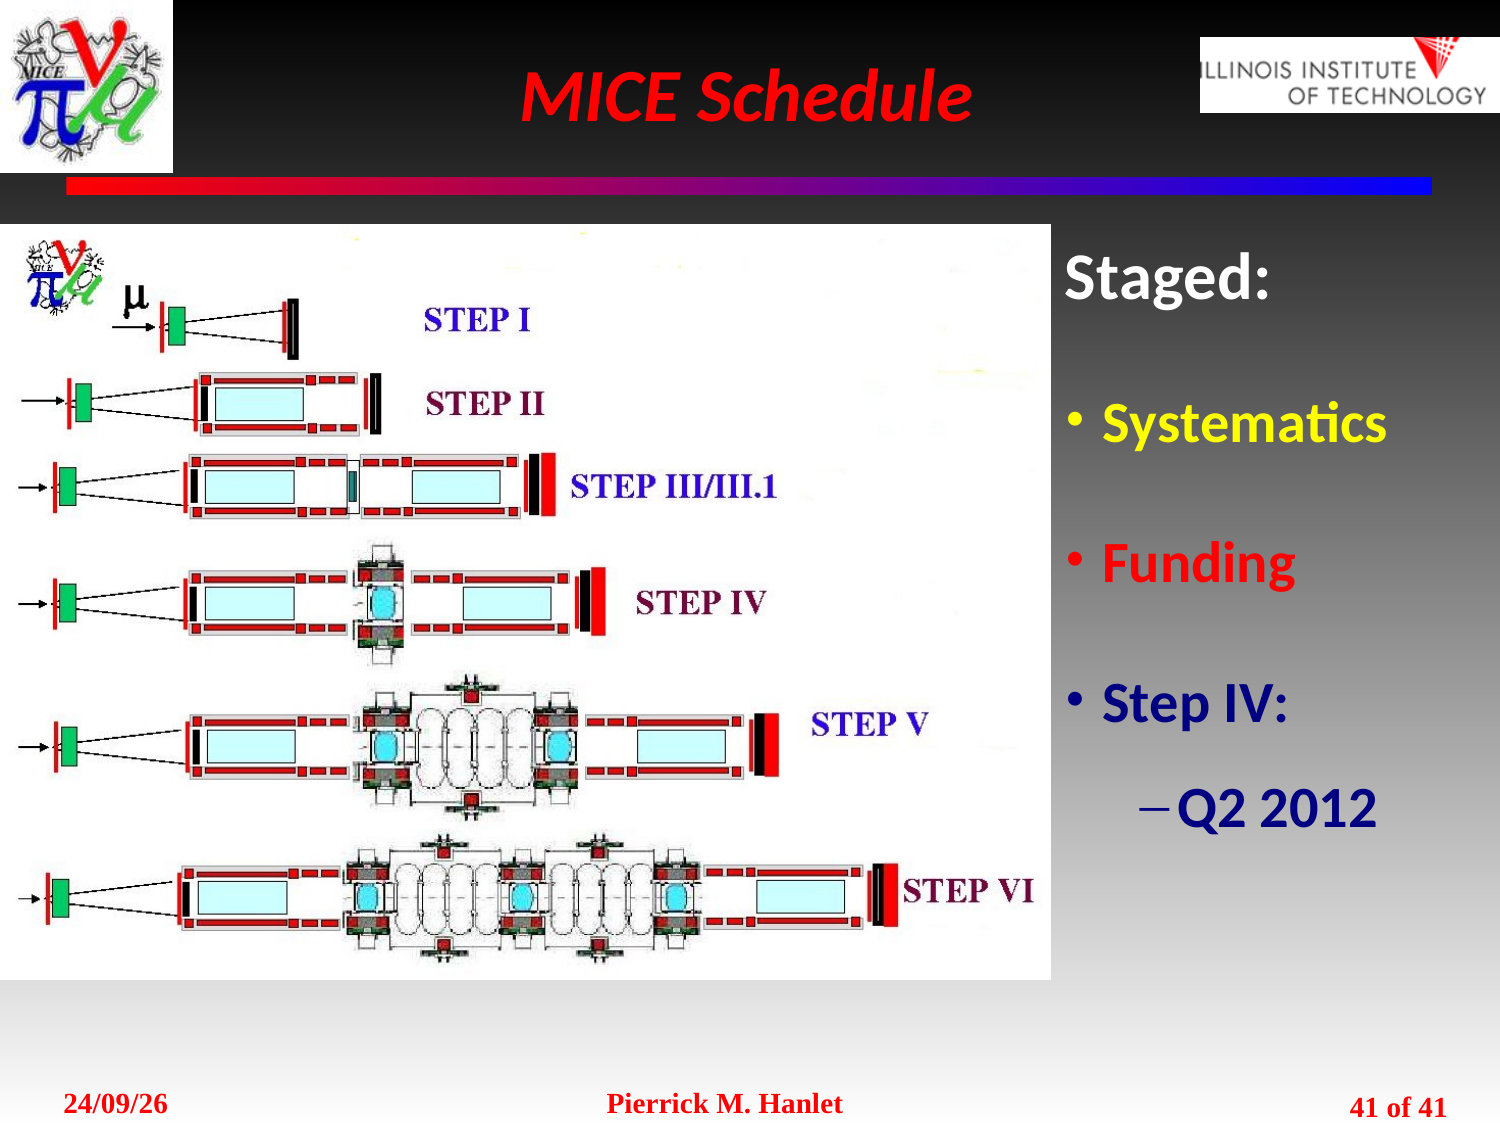

# MICE Schedule
Staged:
Systematics
Funding
Step IV:
Q2 2012
41
Pierrick Hanlet